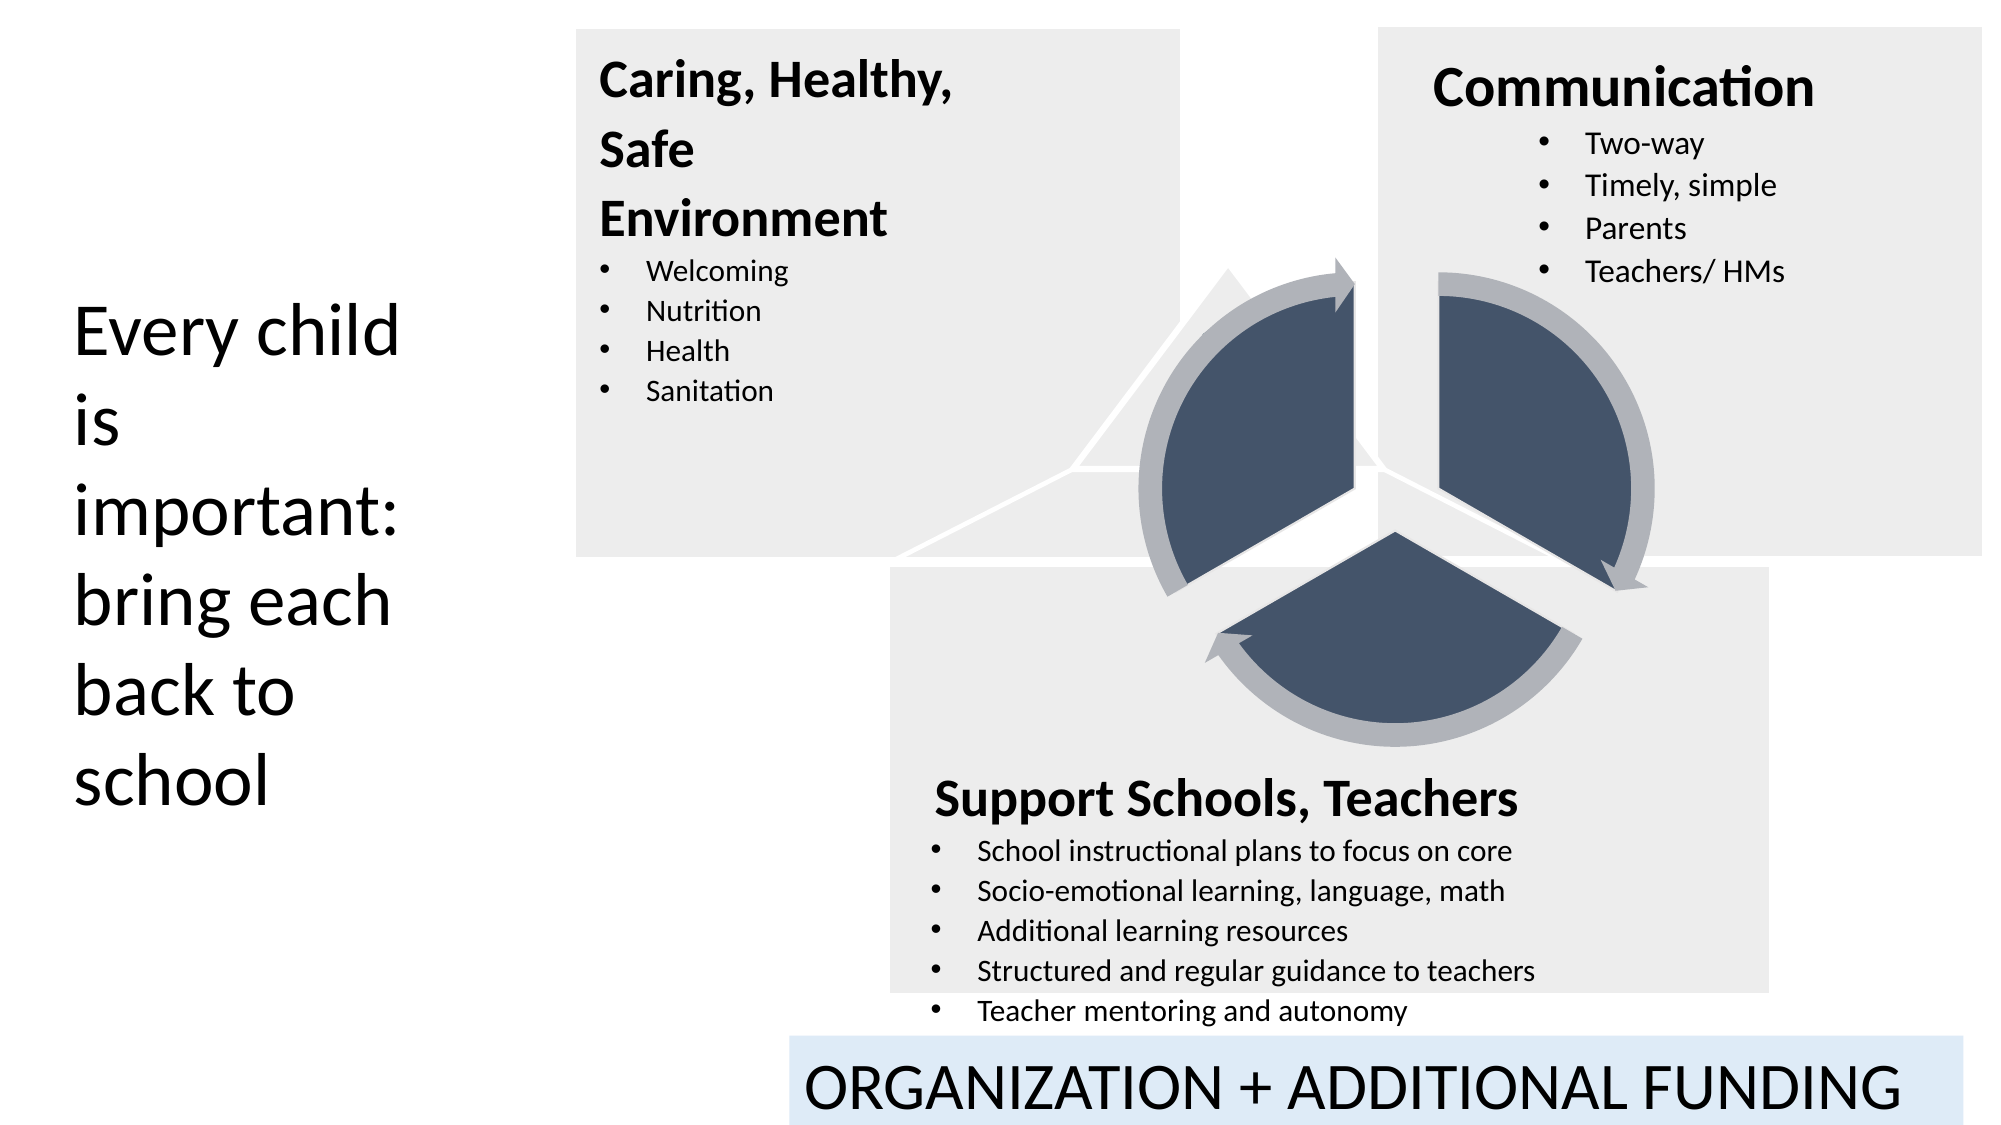

Caring, Healthy, Safe Environment
Welcoming
Nutrition
Health
Sanitation
Communication
Two-way
Timely, simple
Parents
Teachers/ HMs
Support Schools, Teachers
School instructional plans to focus on core
Socio-emotional learning, language, math
Additional learning resources
Structured and regular guidance to teachers
Teacher mentoring and autonomy
Every child is important: bring each back to school
ORGANIZATION + ADDITIONAL FUNDING